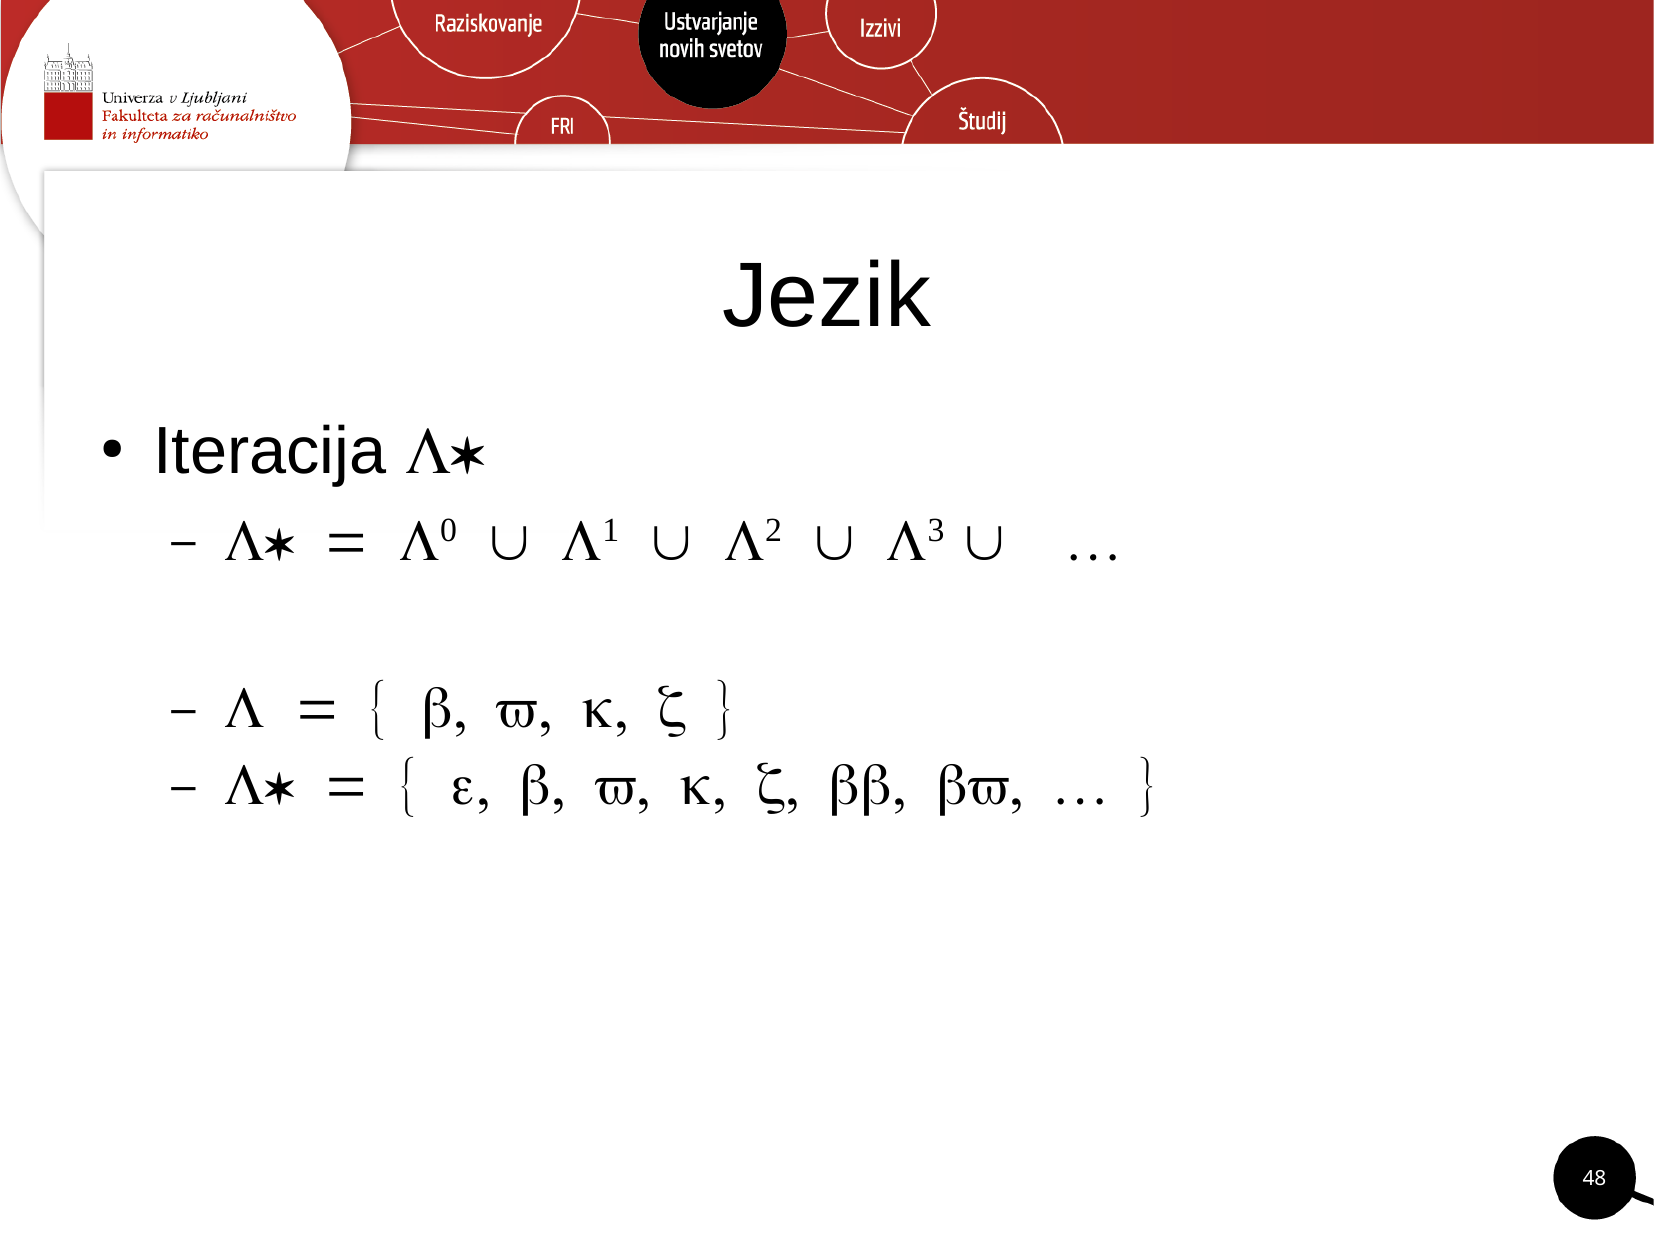

# Jezik
Iteracija L*
L* = L0 ∪ L1 ∪ L2 ∪ L3 ∪ …
L = { b, v, k, z }
L* = { ε, b, v, k, z, bb, bv, … }